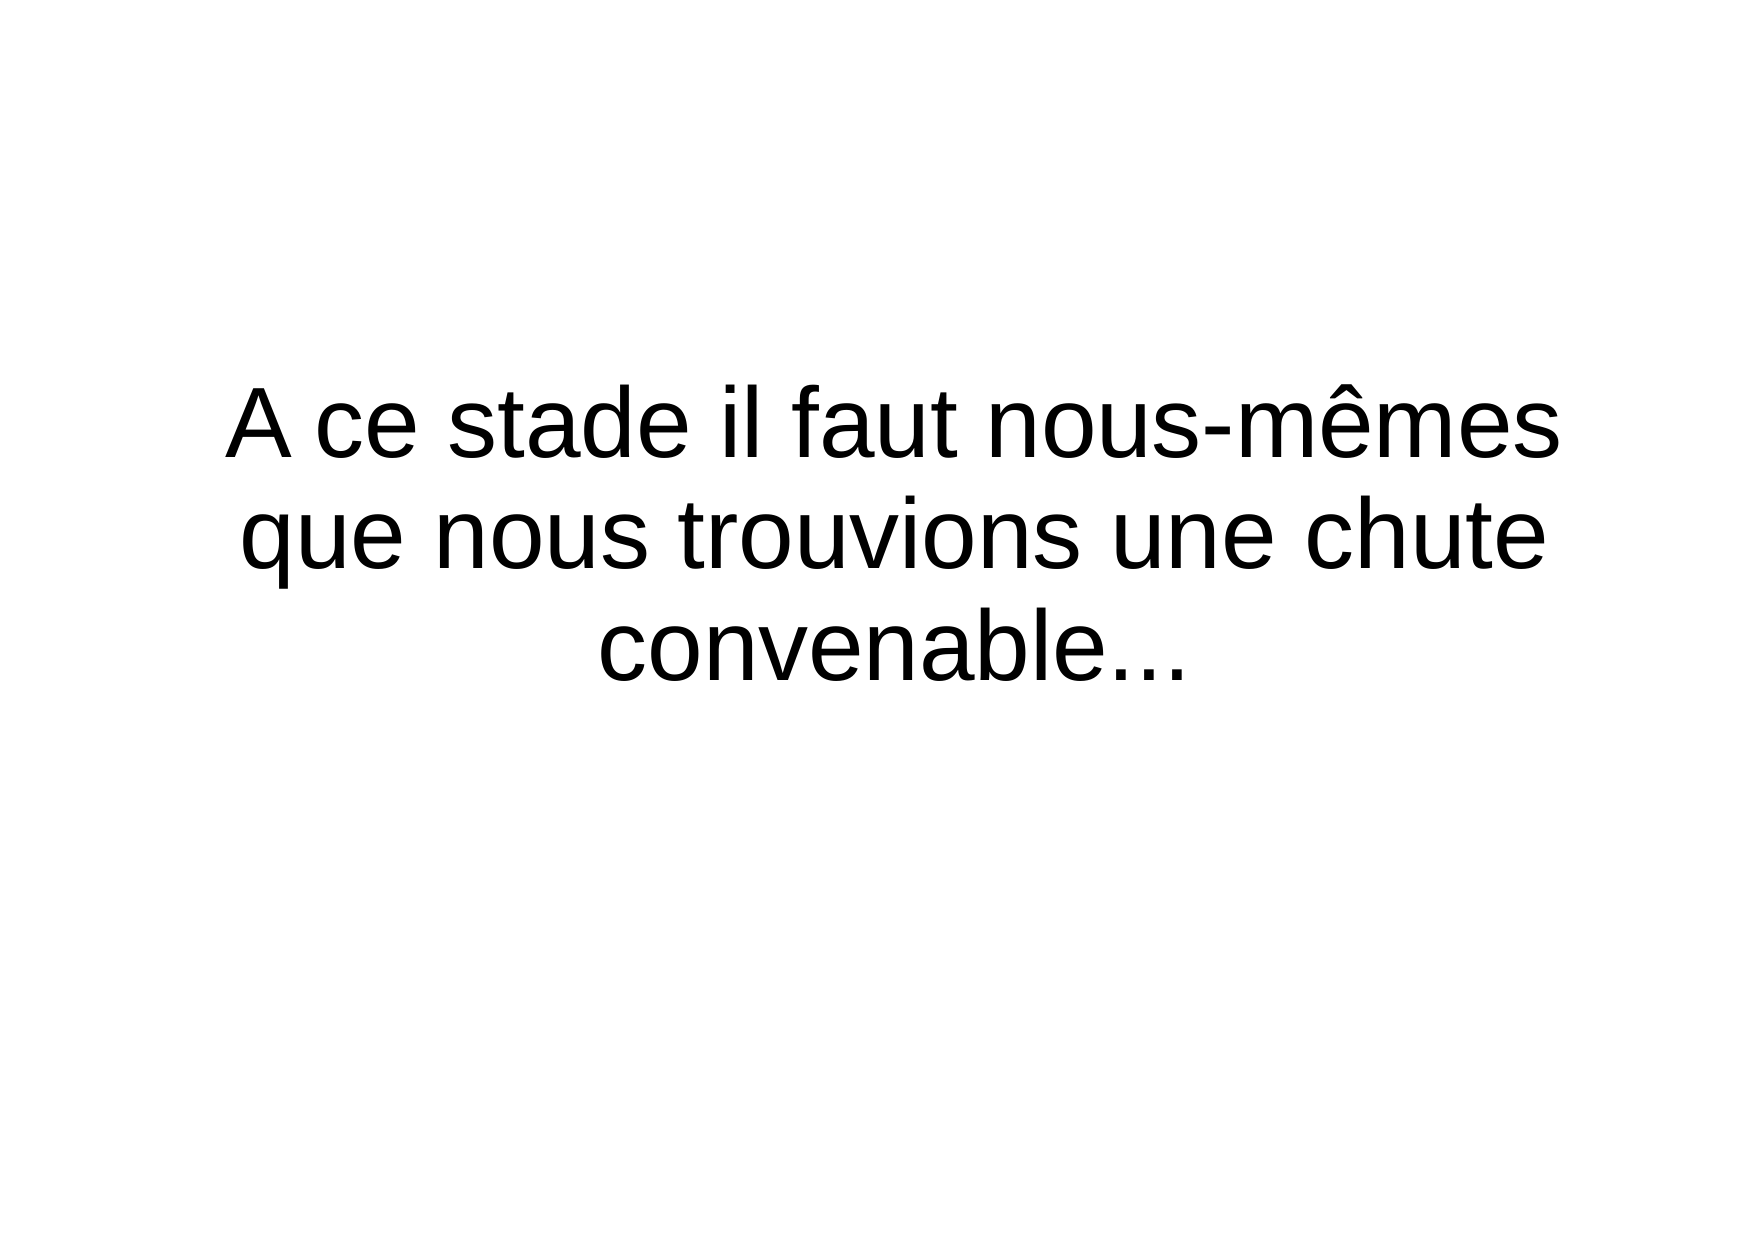

A ce stade il faut nous-mêmes que nous trouvions une chute convenable...